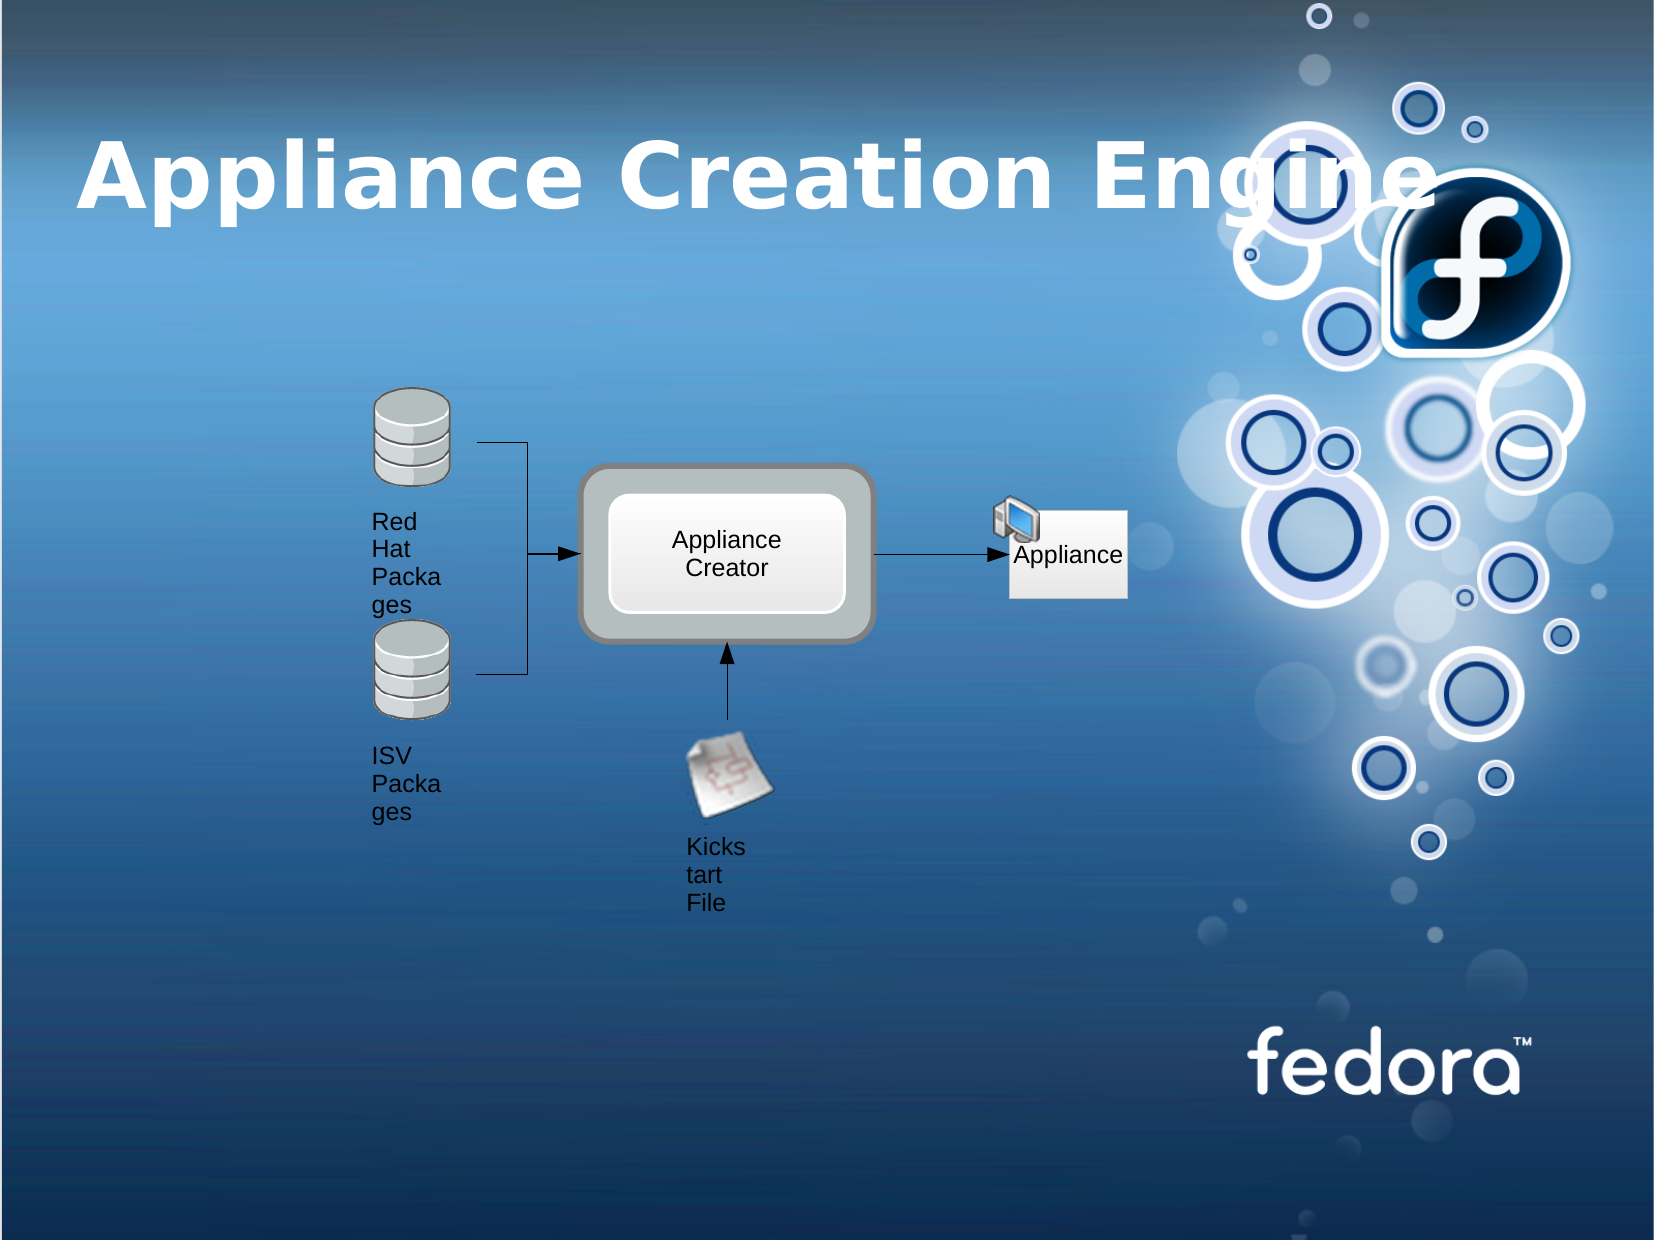

# Appliance Creation Engine
Appliance
Creator
Red Hat
Packages
Appliance
ISV
Packages
Kickstart
File